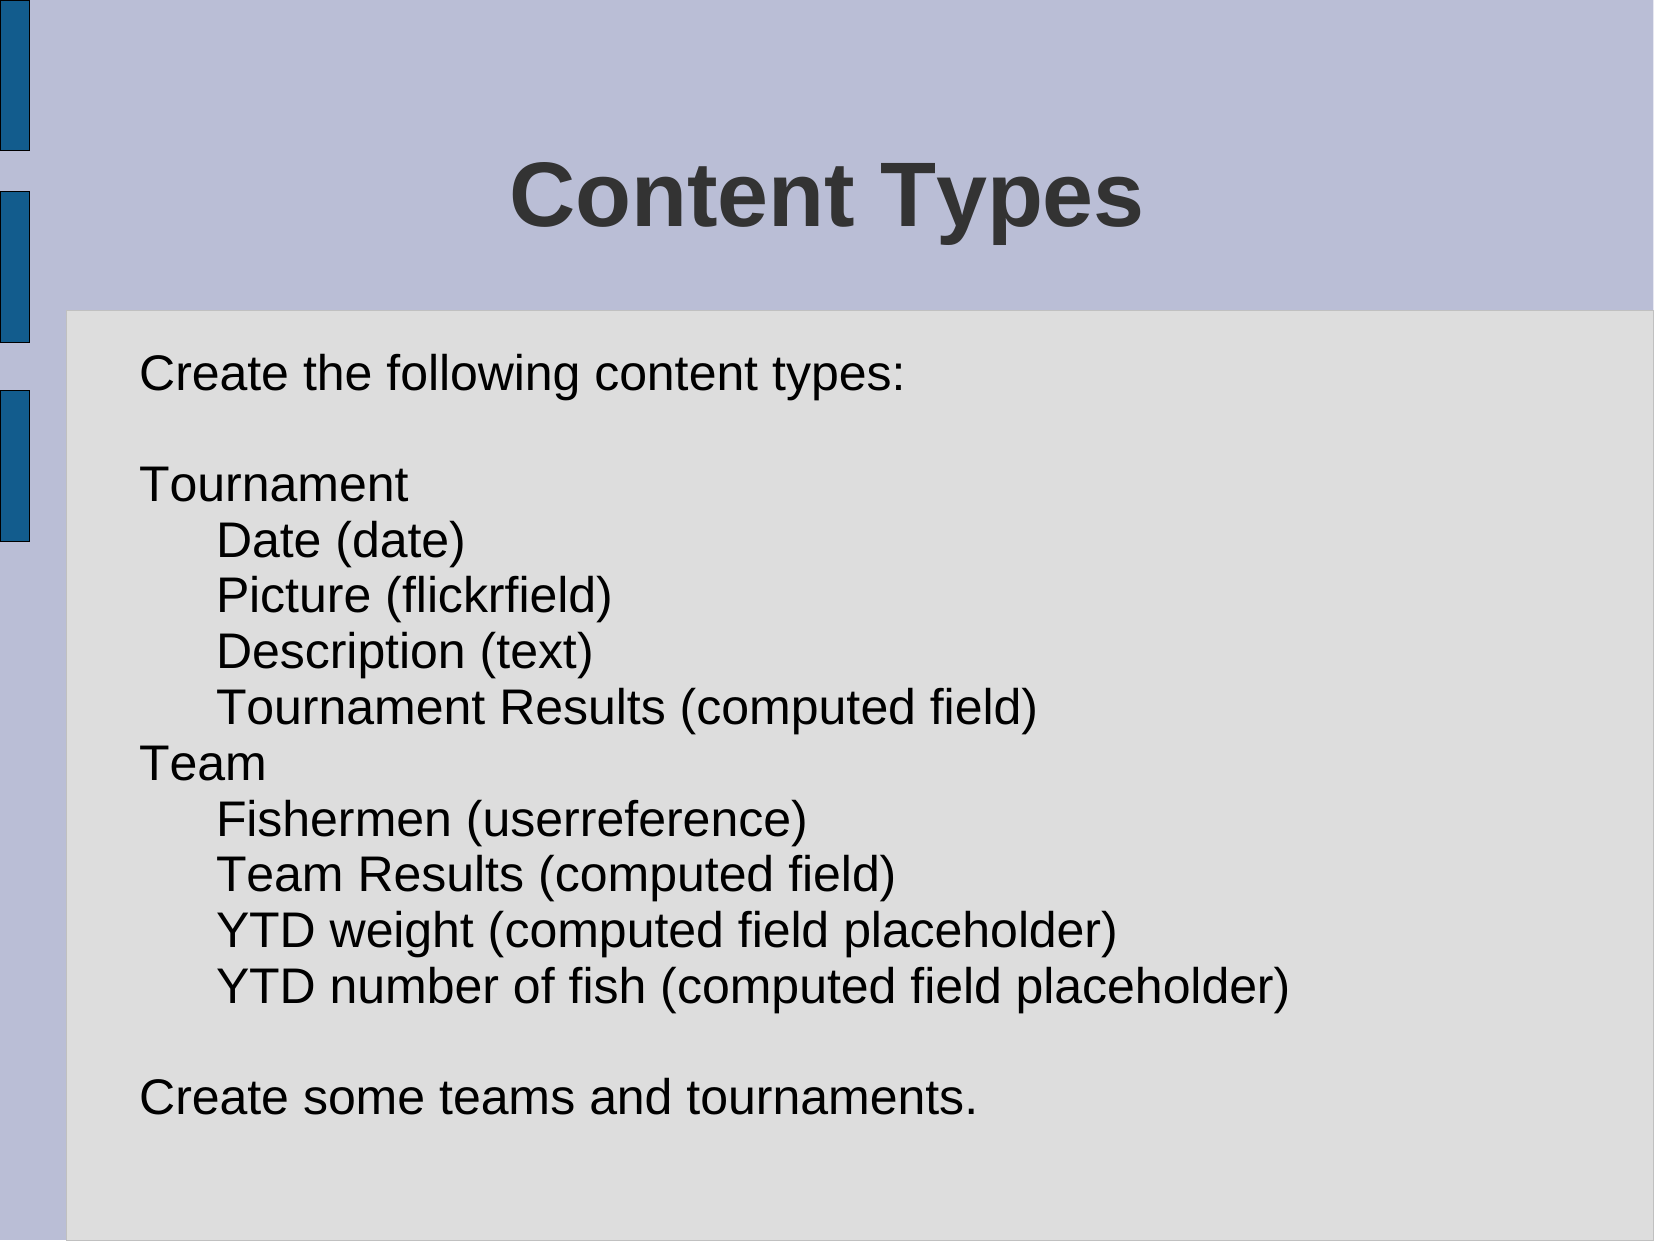

# Content Types
Create the following content types:
Tournament
Date (date)
Picture (flickrfield)
Description (text)
Tournament Results (computed field)
Team
Fishermen (userreference)
Team Results (computed field)
YTD weight (computed field placeholder)
YTD number of fish (computed field placeholder)
Create some teams and tournaments.